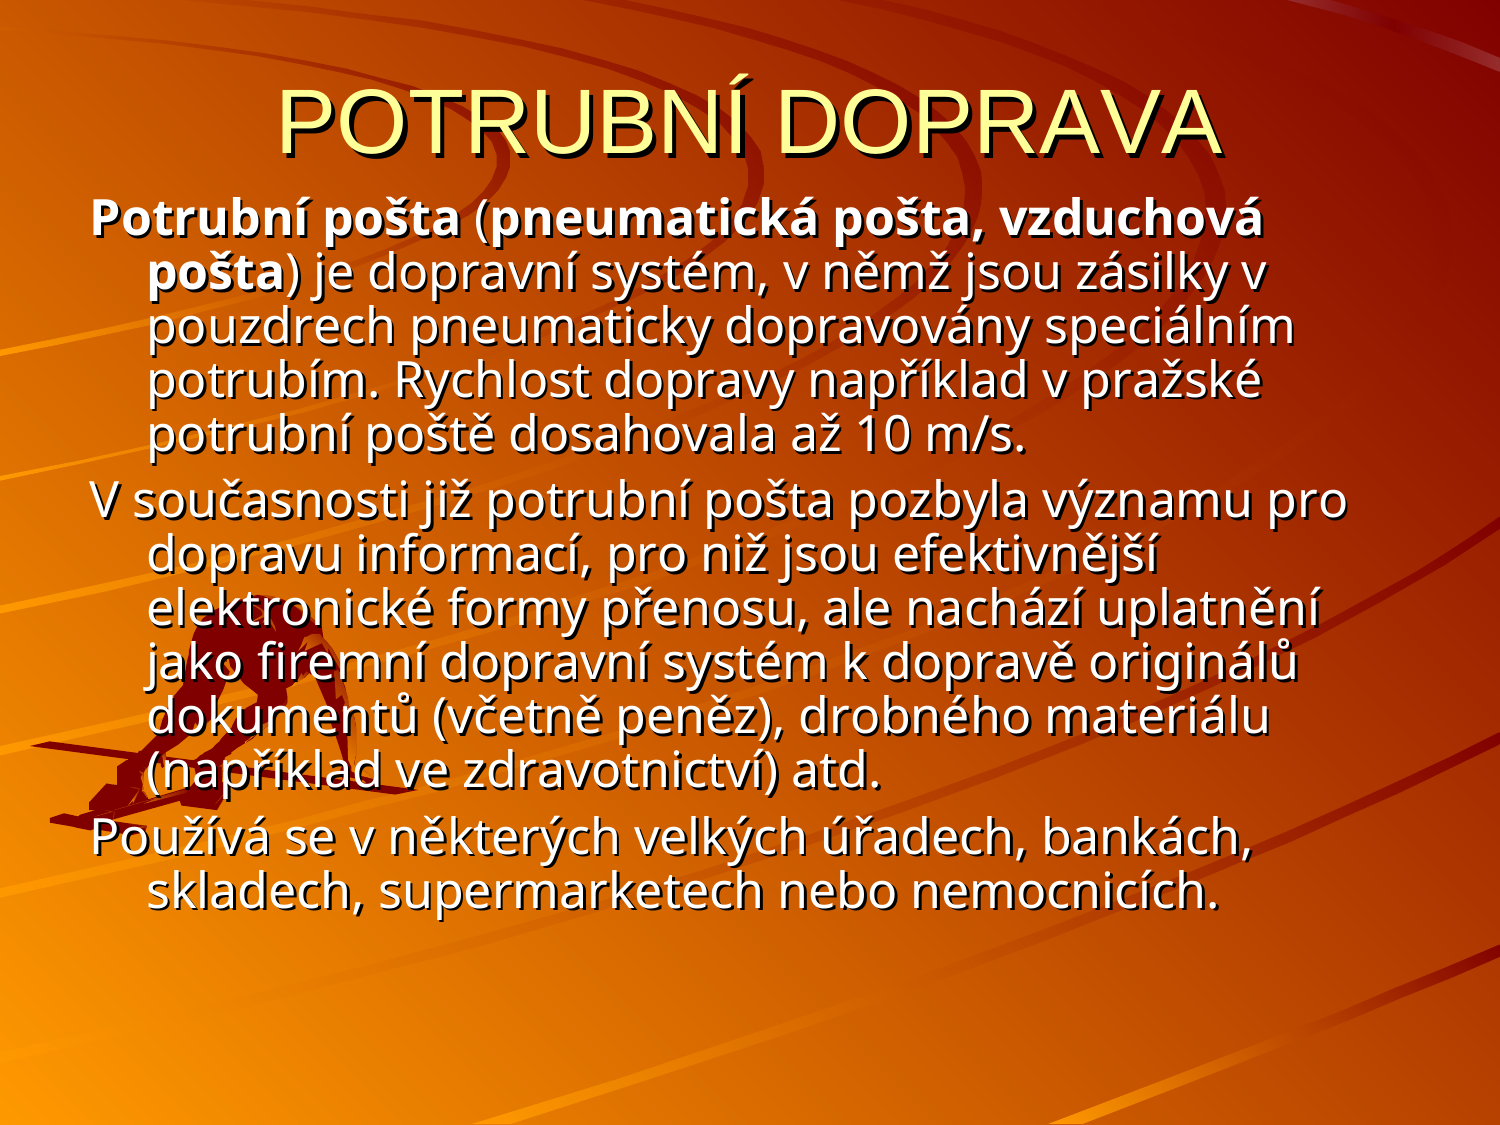

# POTRUBNÍ DOPRAVA
Potrubní pošta (pneumatická pošta, vzduchová pošta) je dopravní systém, v němž jsou zásilky v pouzdrech pneumaticky dopravovány speciálním potrubím. Rychlost dopravy například v pražské potrubní poště dosahovala až 10 m/s.
V současnosti již potrubní pošta pozbyla významu pro dopravu informací, pro niž jsou efektivnější elektronické formy přenosu, ale nachází uplatnění jako firemní dopravní systém k dopravě originálů dokumentů (včetně peněz), drobného materiálu (například ve zdravotnictví) atd.
Používá se v některých velkých úřadech, bankách, skladech, supermarketech nebo nemocnicích.